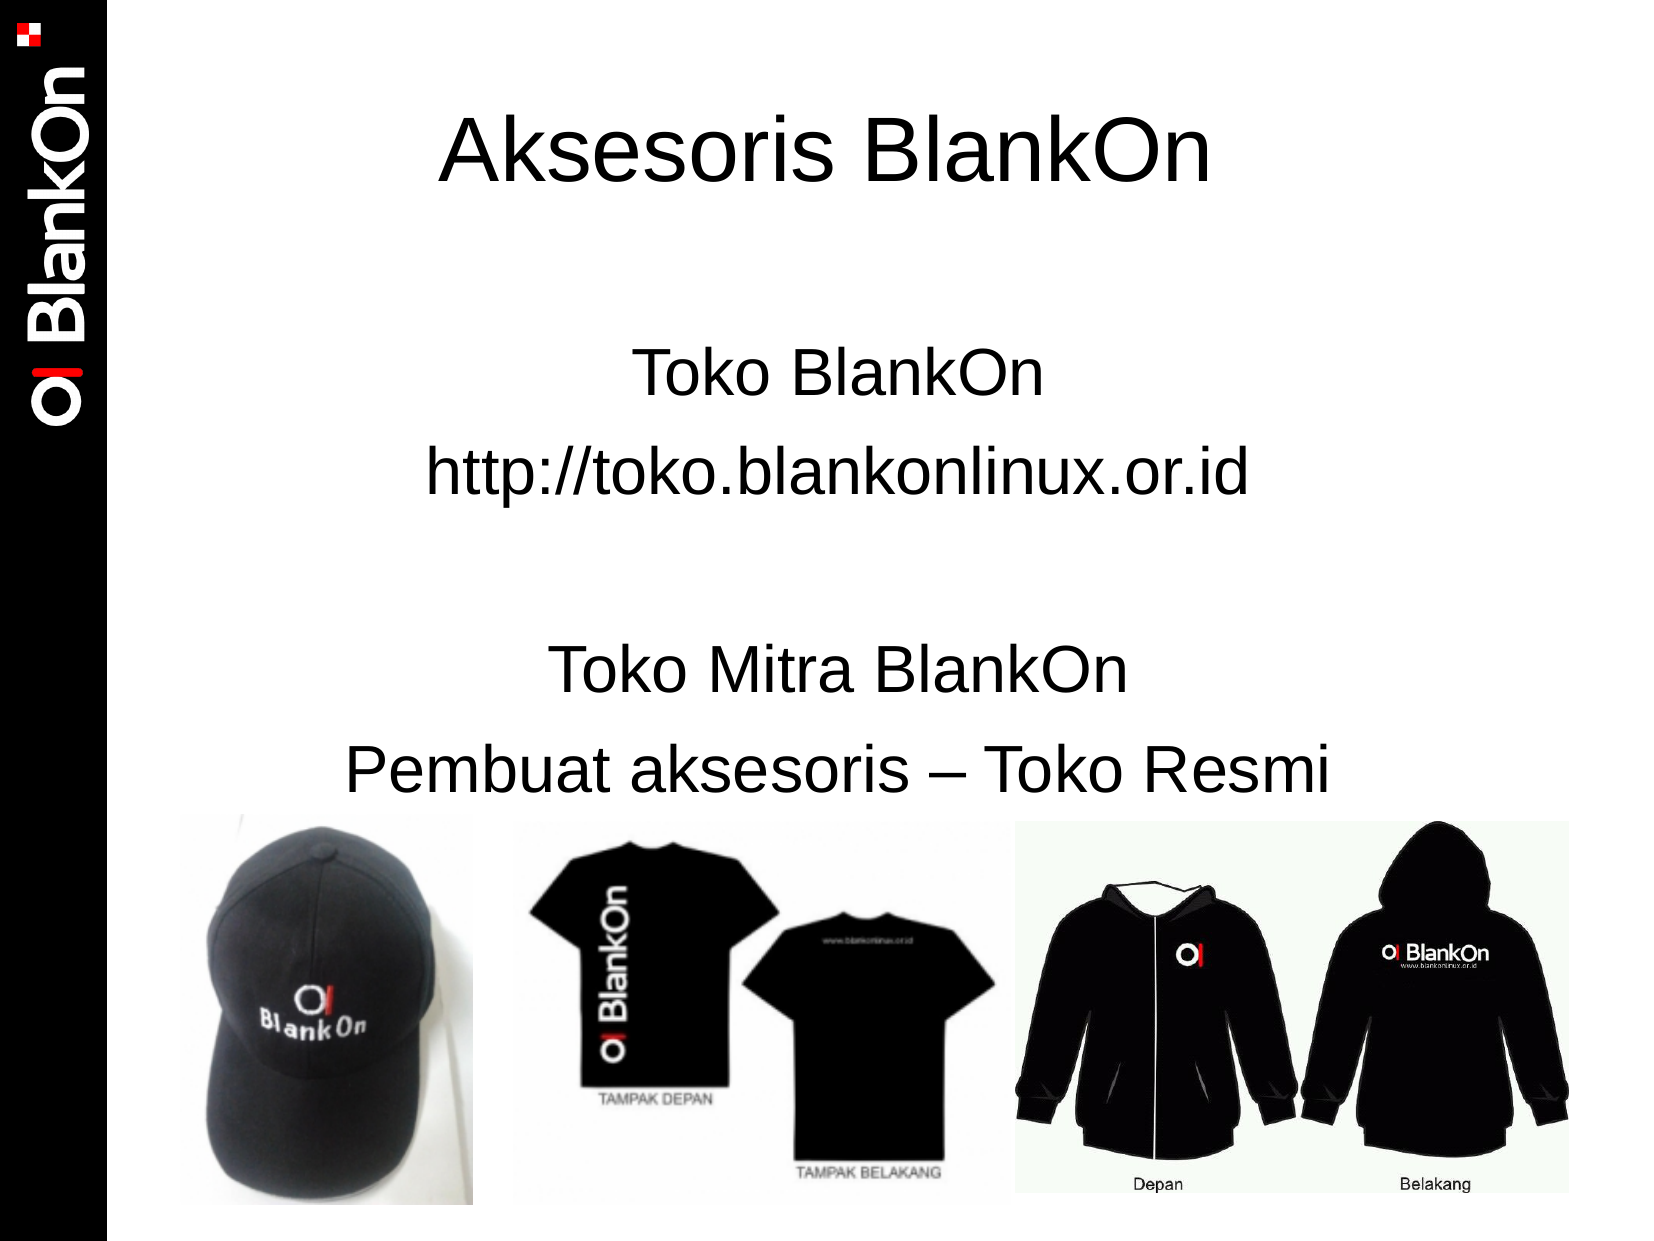

# Aksesoris BlankOn
Toko BlankOn
http://toko.blankonlinux.or.id
Toko Mitra BlankOn
Pembuat aksesoris – Toko Resmi